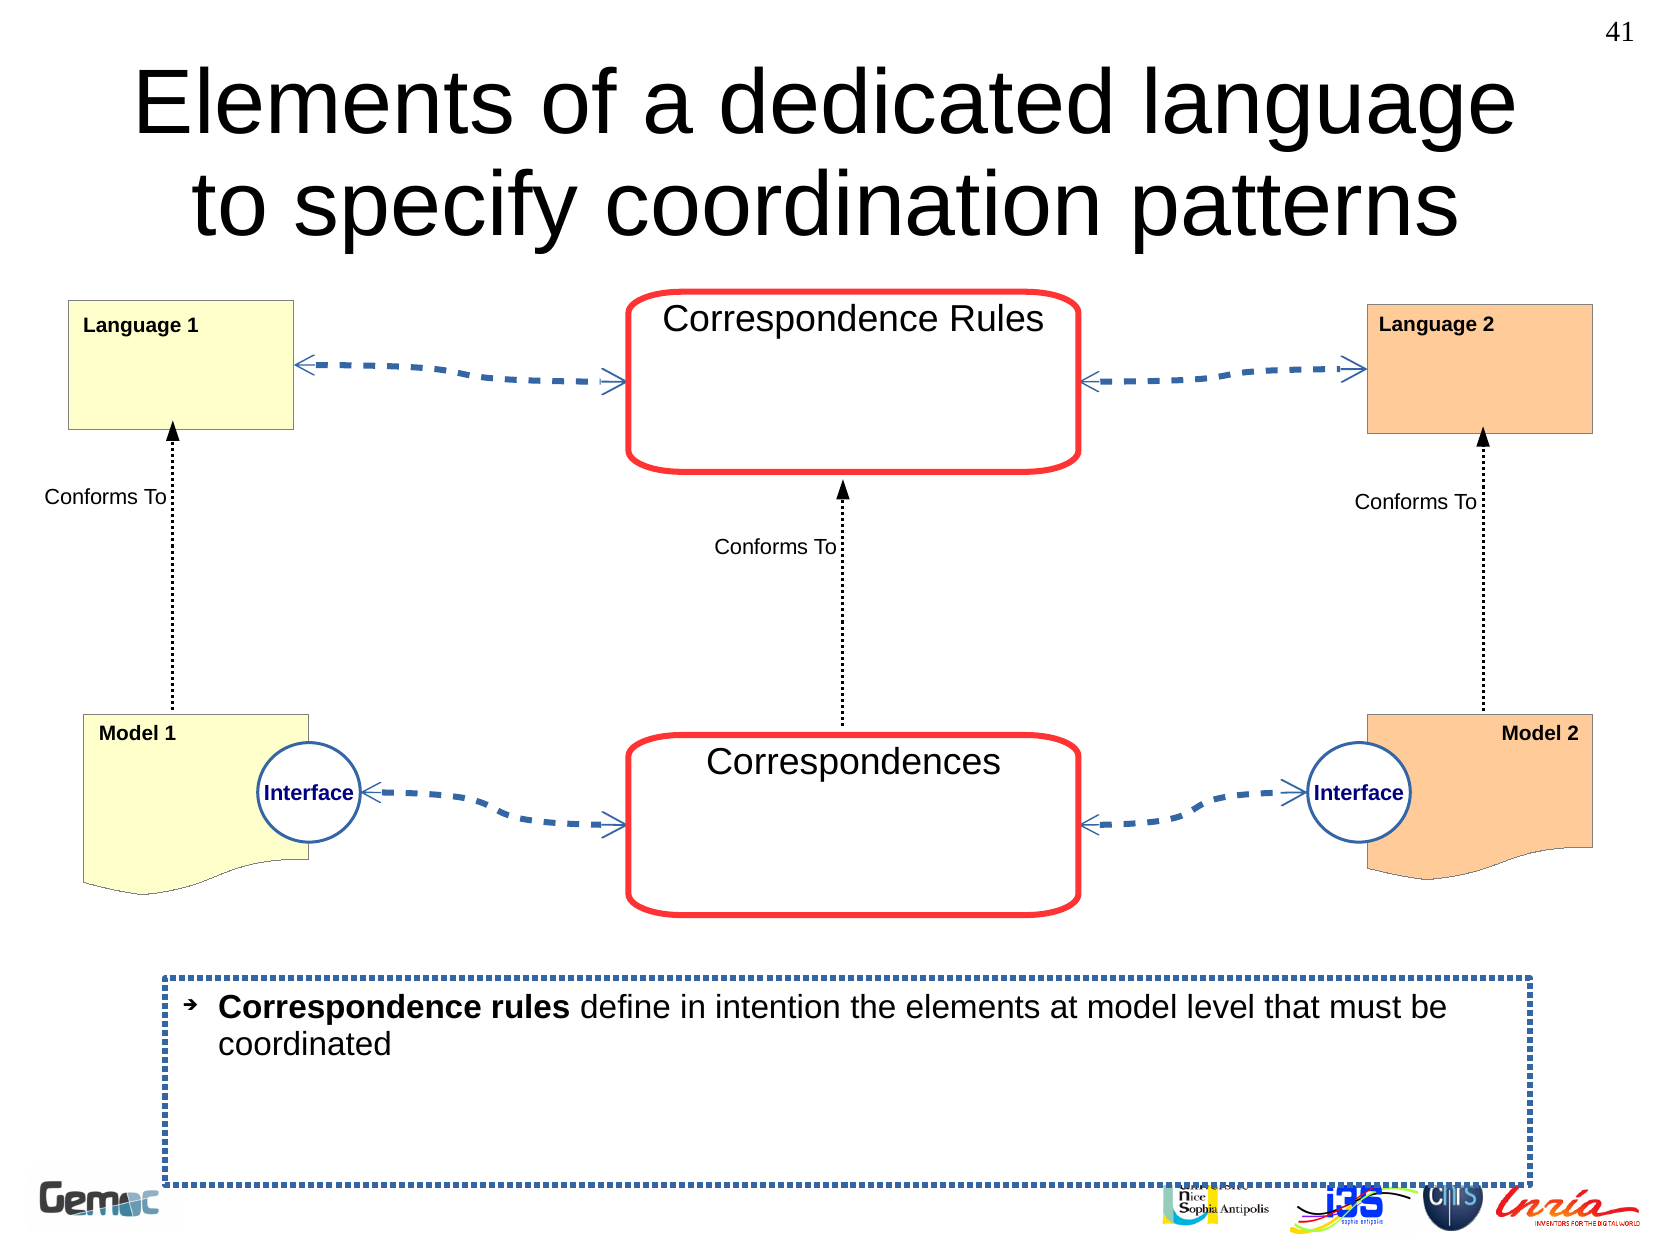

41
# Elements of a dedicated language to specify coordination patterns
Correspondence Rules
 Language 2
 Language 1
Conforms To
Conforms To
Conforms To
Model 1
Model 2
Correspondences
Interface
Interface
Correspondence rules define in intention the elements at model level that must be coordinated
Language 2
Language 2
Language 2
Language 2
Language 2
Language 2
 generates
 generates
 generates
 generates
 generates
 generates
Conforms to
Conforms to
Conforms to
Conforms to
Conforms to
Conforms to
System
Designer
System
Designer
System
Designer
System
Designer
System
Designer
System
Designer
defines
defines
defines
defines
defines
defines
Model 1
Model 2
Model 3
Model 1
Model 2
Model 3
Model 1
Model 2
Model 3
Model 1
Model 2
Model 3
Model 1
Model 2
Model 3
Model 1
Model 2
Model 3
 Coordination
/
Communication
 Coordination
/
Communication
 Coordination
/
Communication
 Coordination
/
Communication
 Coordination
/
Communication
 Coordination
/
Communication
Model A
Model B
Model B
Model A
Model B
Model B
Model A
Model B
Model B
Model A
Model B
Model B
Model A
Model B
Model B
Model A
Model B
Model B